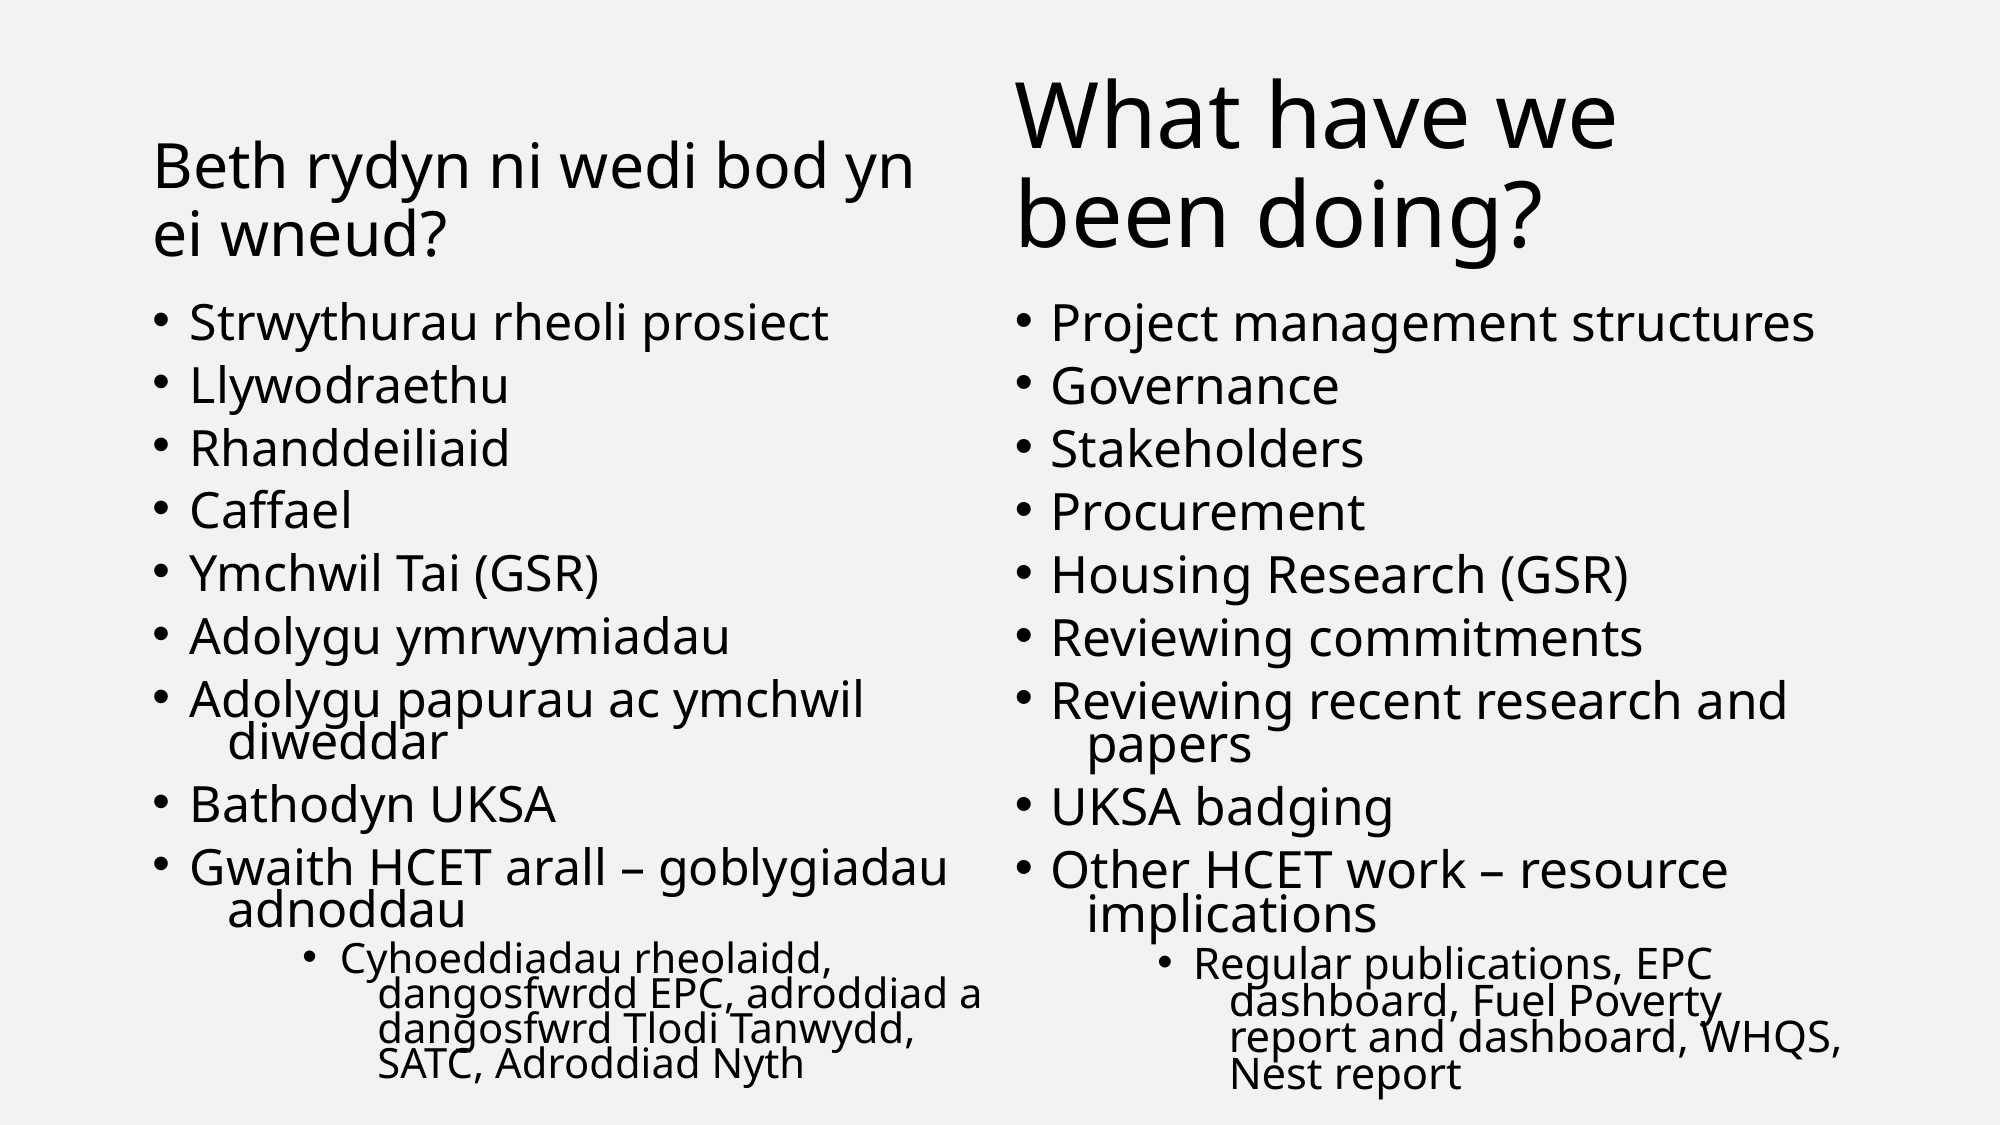

Beth rydyn ni wedi bod yn ei wneud?
What have we been doing?
# Strwythurau rheoli prosiect
Llywodraethu
Rhanddeiliaid
Caffael
Ymchwil Tai (GSR)
Adolygu ymrwymiadau
Adolygu papurau ac ymchwil diweddar
Bathodyn UKSA
Gwaith HCET arall – goblygiadau adnoddau
Cyhoeddiadau rheolaidd, dangosfwrdd EPC, adroddiad a dangosfwrd Tlodi Tanwydd, SATC, Adroddiad Nyth
Project management structures
Governance
Stakeholders
Procurement
Housing Research (GSR)
Reviewing commitments
Reviewing recent research and papers
UKSA badging
Other HCET work – resource implications
Regular publications, EPC dashboard, Fuel Poverty report and dashboard, WHQS, Nest report